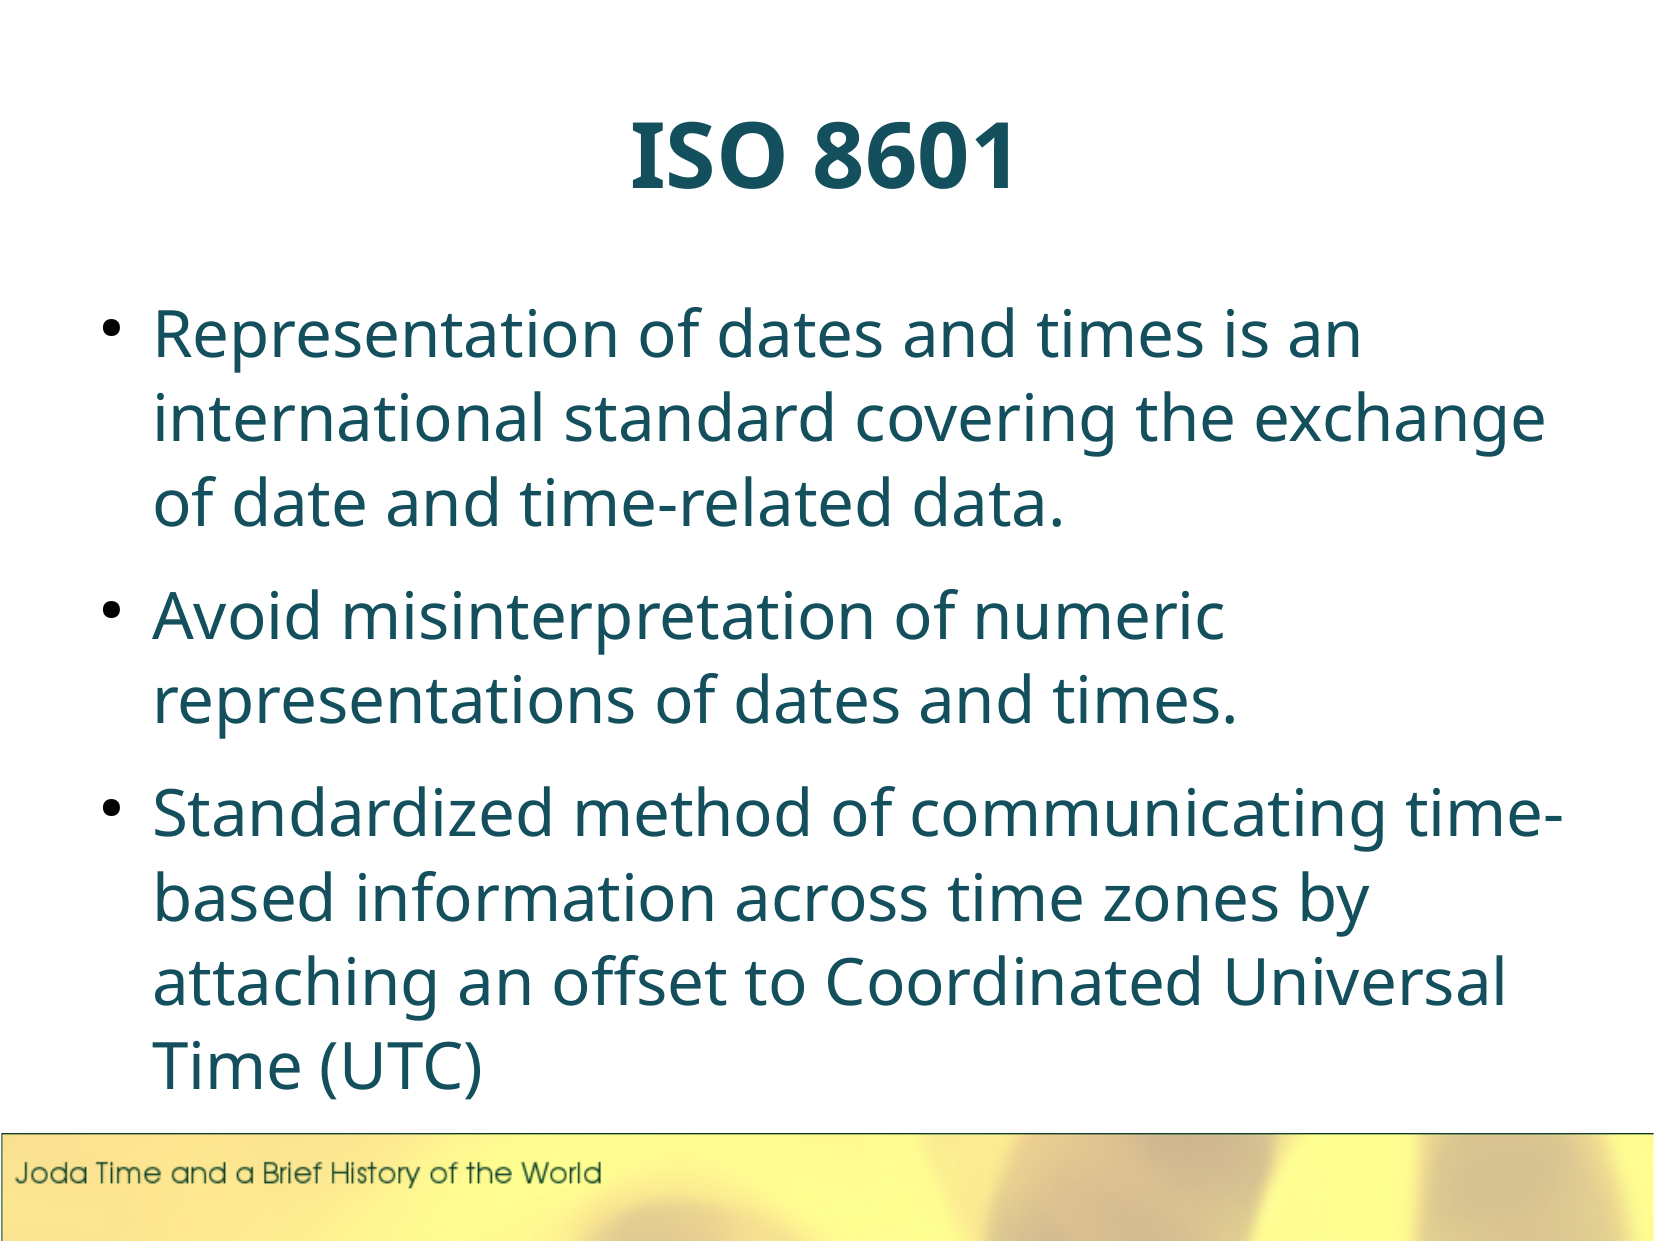

# ISO 8601
Representation of dates and times is an international standard covering the exchange of date and time-related data.
Avoid misinterpretation of numeric representations of dates and times.
Standardized method of communicating time-based information across time zones by attaching an offset to Coordinated Universal Time (UTC)